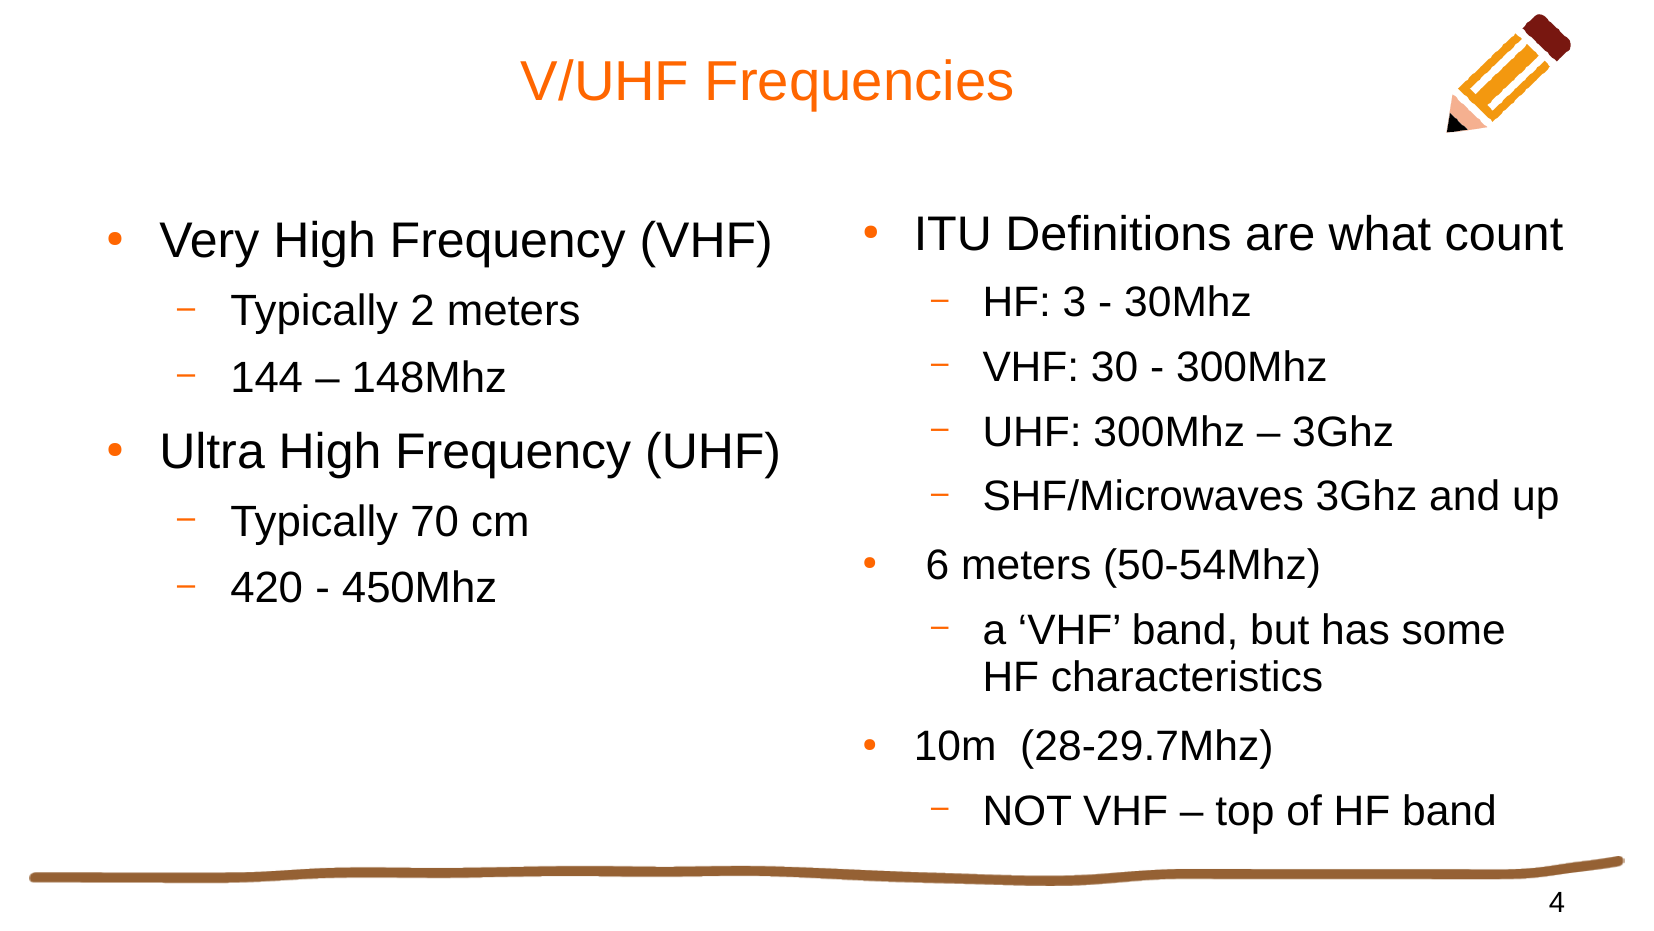

# V/UHF Frequencies
ITU Definitions are what count
HF: 3 - 30Mhz
VHF: 30 - 300Mhz
UHF: 300Mhz – 3Ghz
SHF/Microwaves 3Ghz and up
 6 meters (50-54Mhz)
a ‘VHF’ band, but has some HF characteristics
10m (28-29.7Mhz)
NOT VHF – top of HF band
Very High Frequency (VHF)
Typically 2 meters
144 – 148Mhz
Ultra High Frequency (UHF)
Typically 70 cm
420 - 450Mhz
4